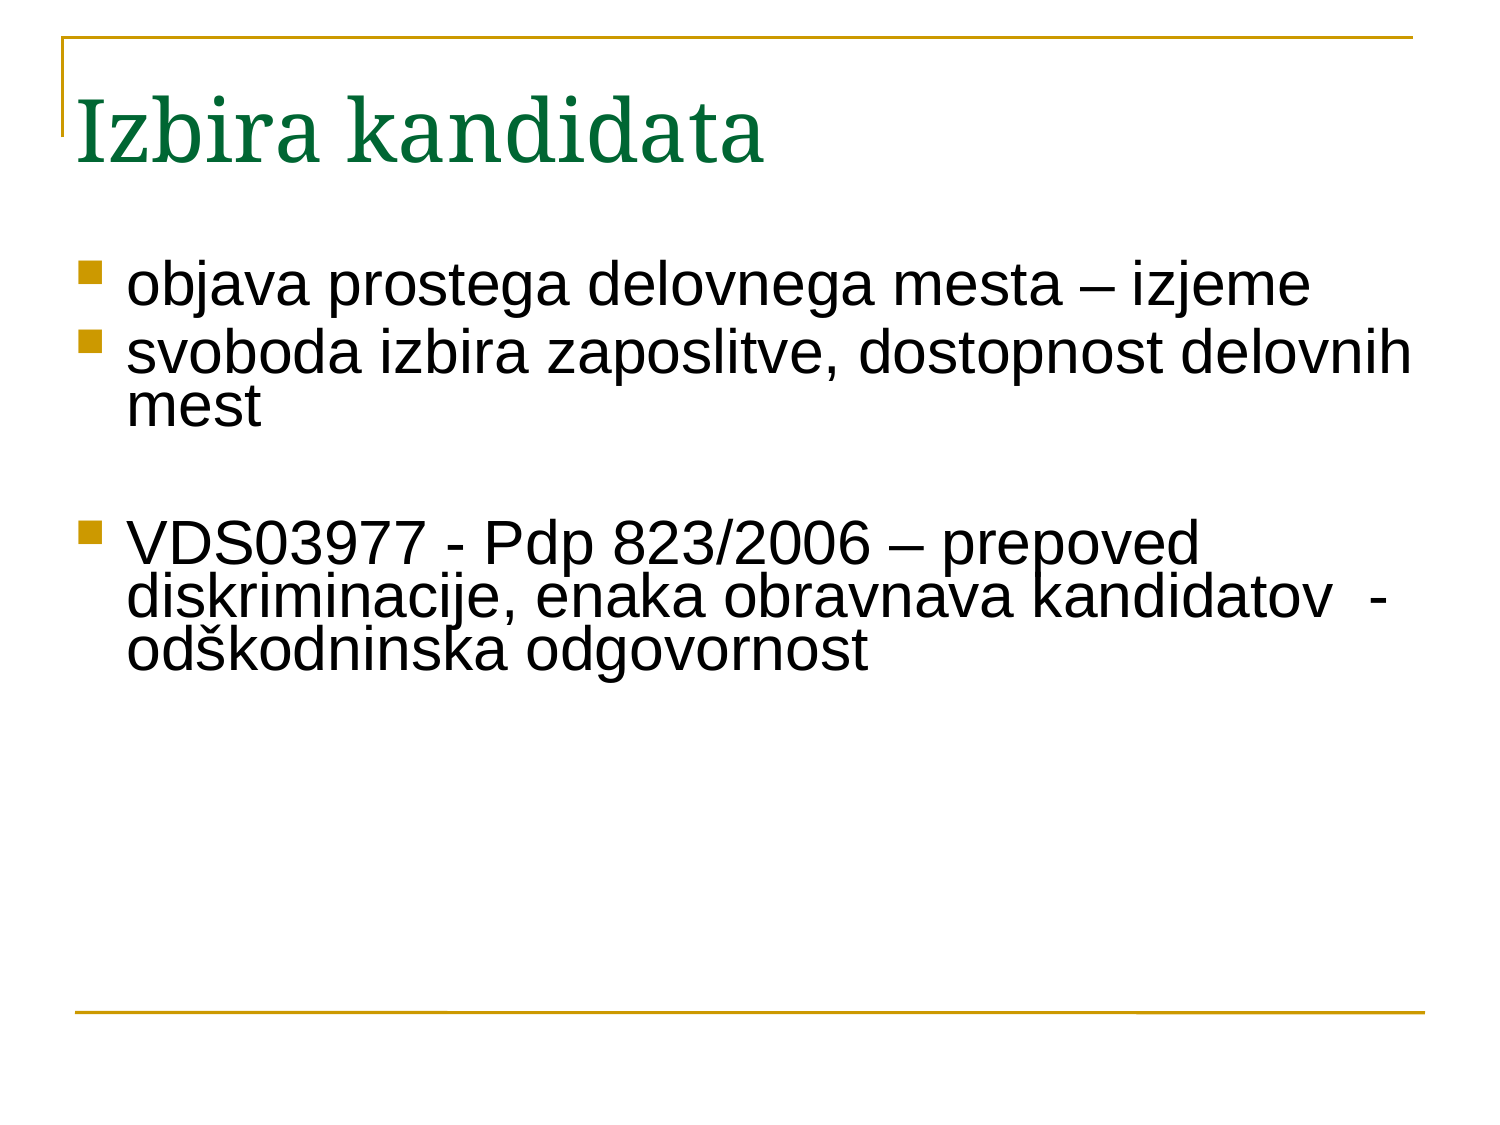

# Izbira kandidata
objava prostega delovnega mesta – izjeme
svoboda izbira zaposlitve, dostopnost delovnih mest
VDS03977 - Pdp 823/2006 – prepoved diskriminacije, enaka obravnava kandidatov - odškodninska odgovornost